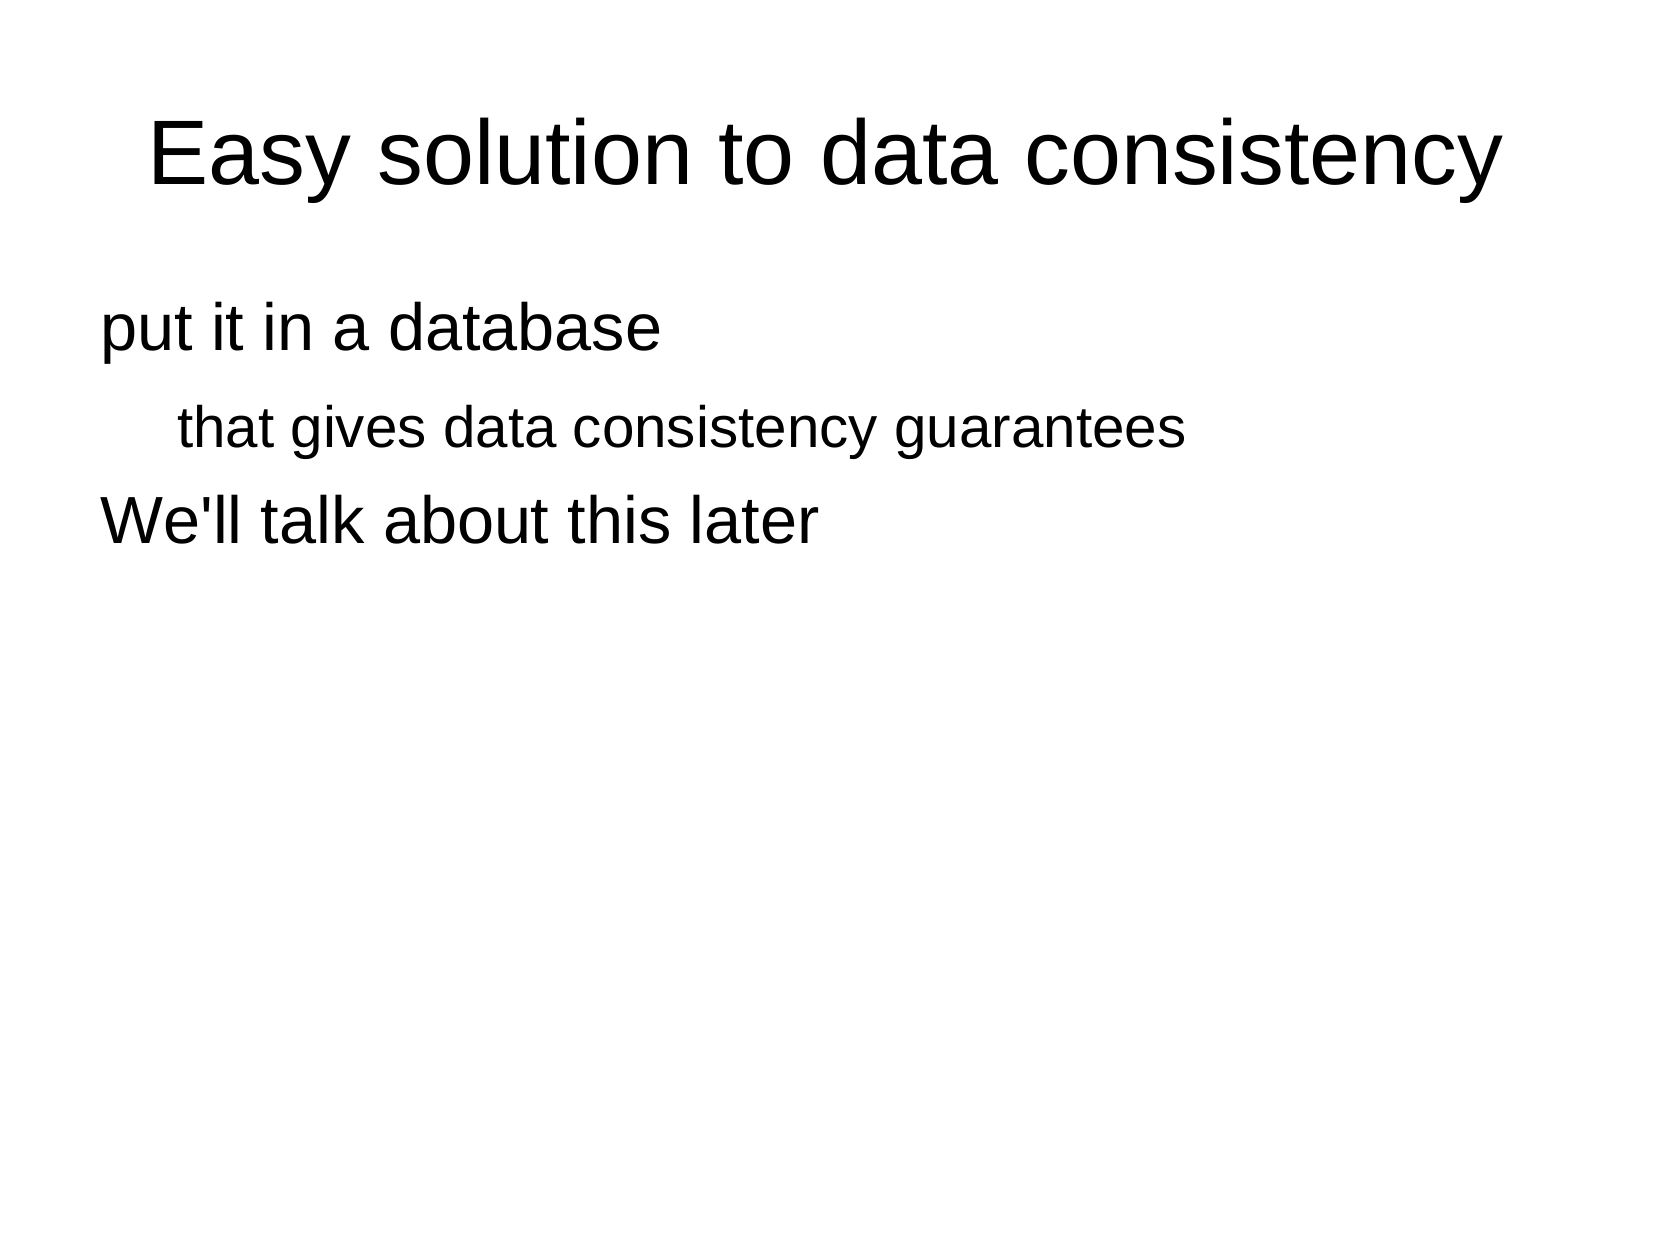

# Easy solution to data consistency
put it in a database
that gives data consistency guarantees
We'll talk about this later